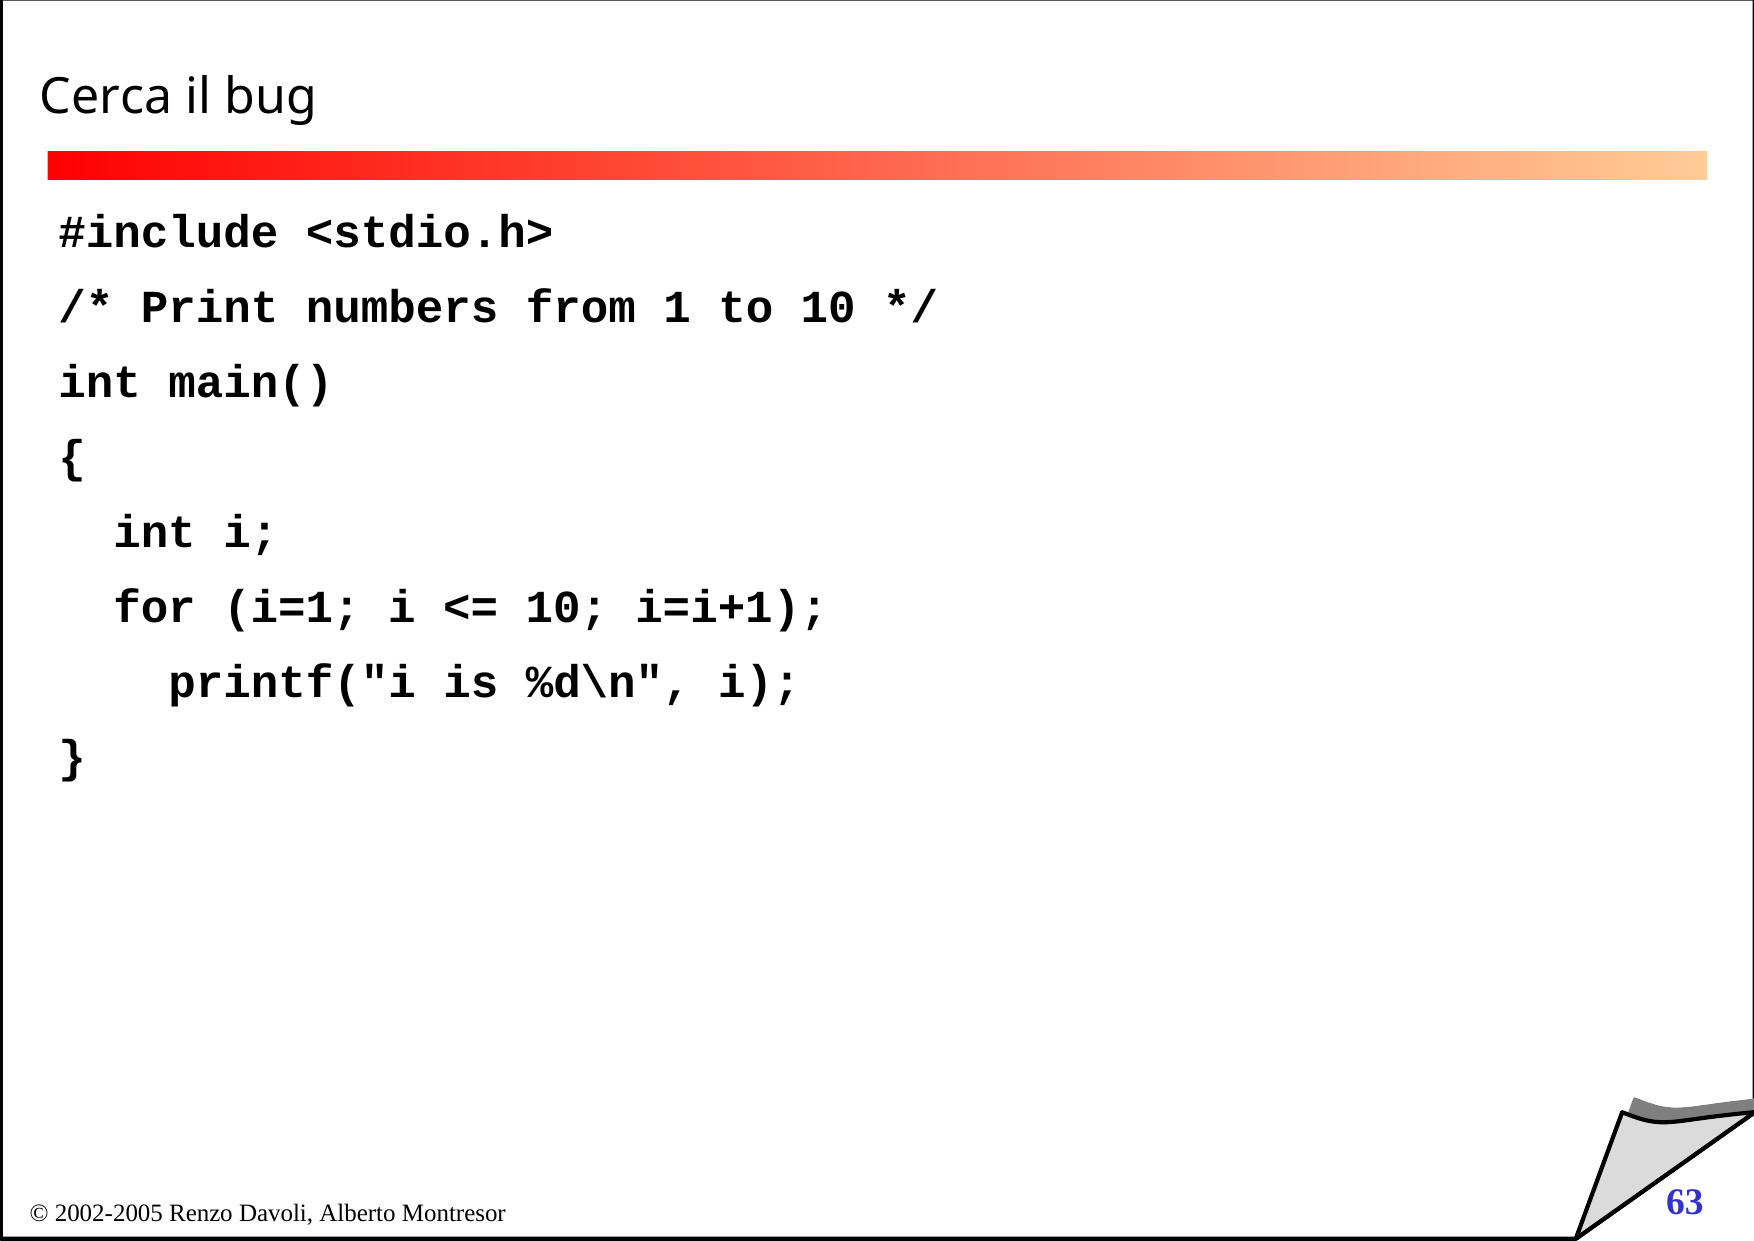

# Cerca il bug
#include <stdio.h>
/* Print numbers from 1 to 10 */
int main()
{
 int i;
 for (i=1; i <= 10; i=i+1);
 printf("i is %d\n", i);
}